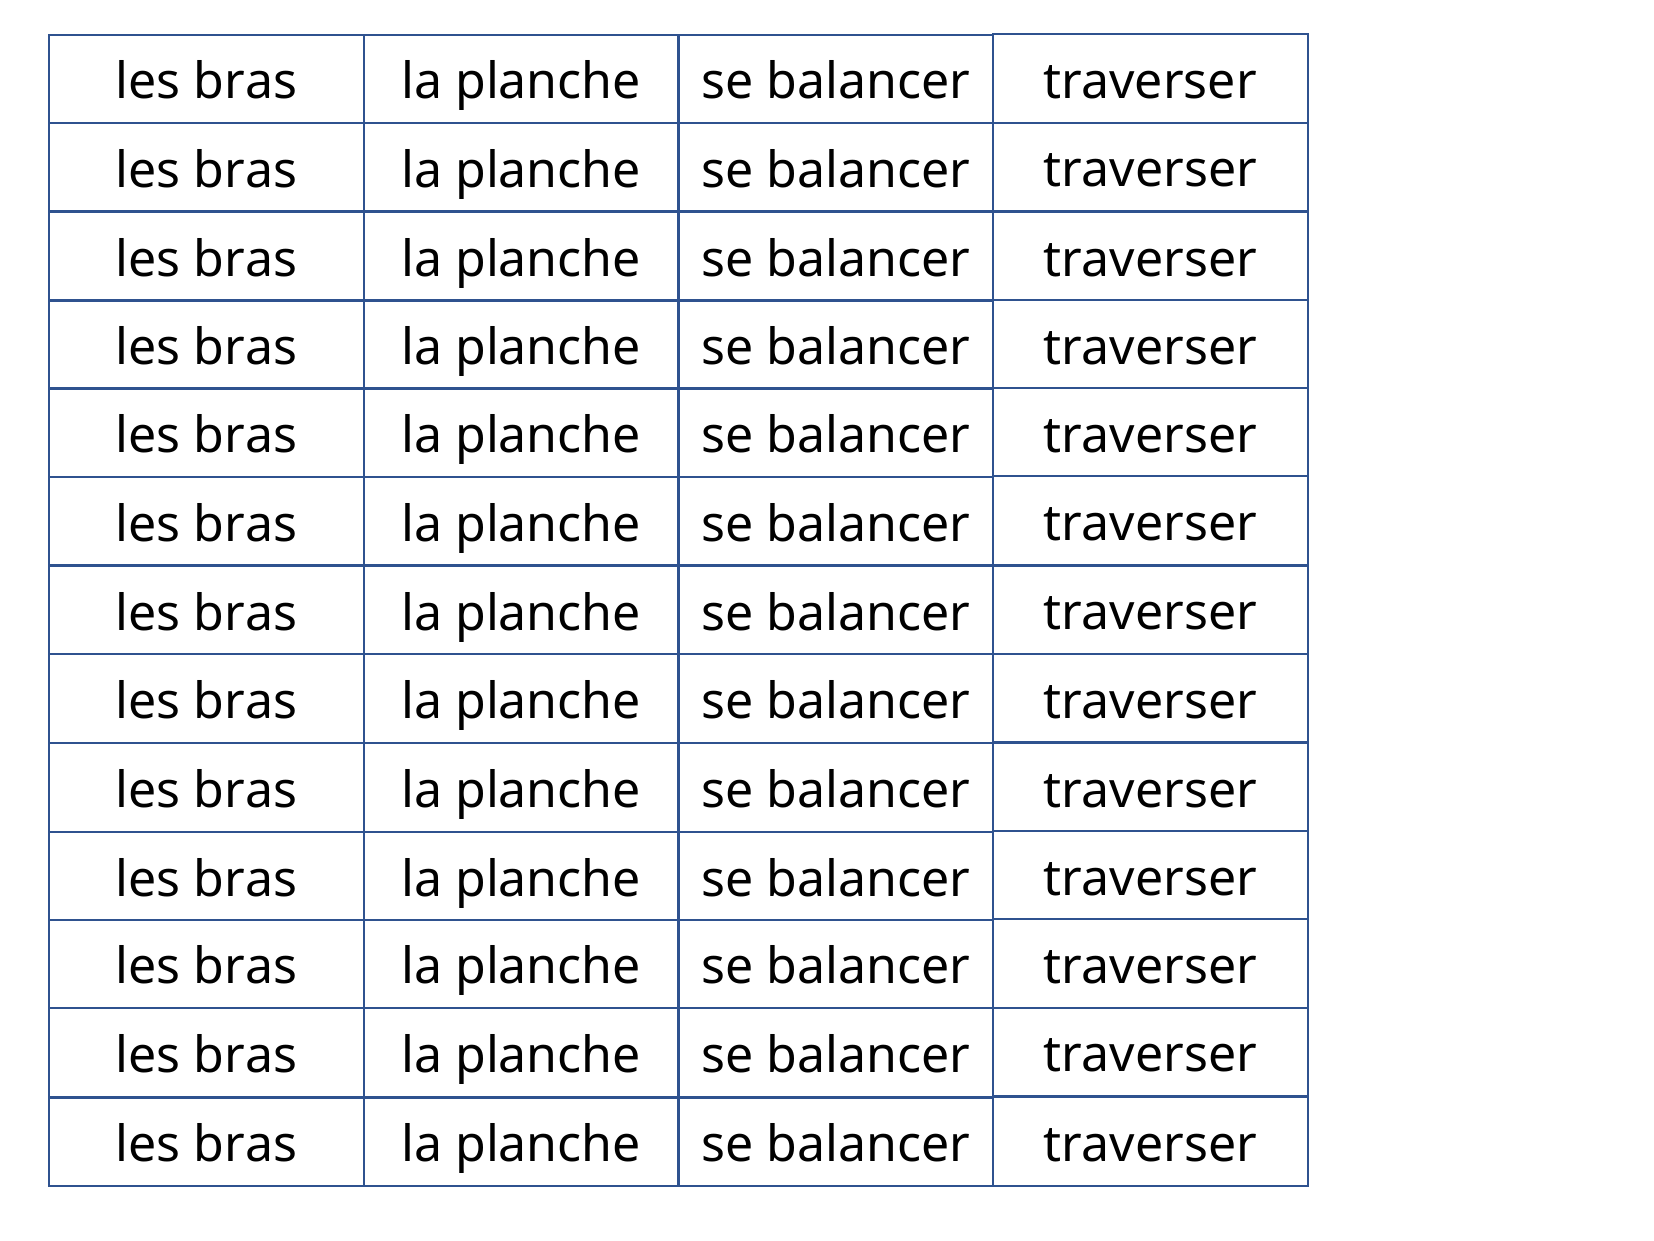

traverser
les bras
la planche
se balancer
traverser
les bras
la planche
se balancer
traverser
les bras
la planche
se balancer
traverser
les bras
la planche
se balancer
traverser
les bras
la planche
se balancer
traverser
les bras
la planche
se balancer
traverser
les bras
la planche
se balancer
traverser
les bras
la planche
se balancer
traverser
les bras
la planche
se balancer
traverser
les bras
la planche
se balancer
traverser
les bras
la planche
se balancer
traverser
les bras
la planche
se balancer
traverser
les bras
la planche
se balancer